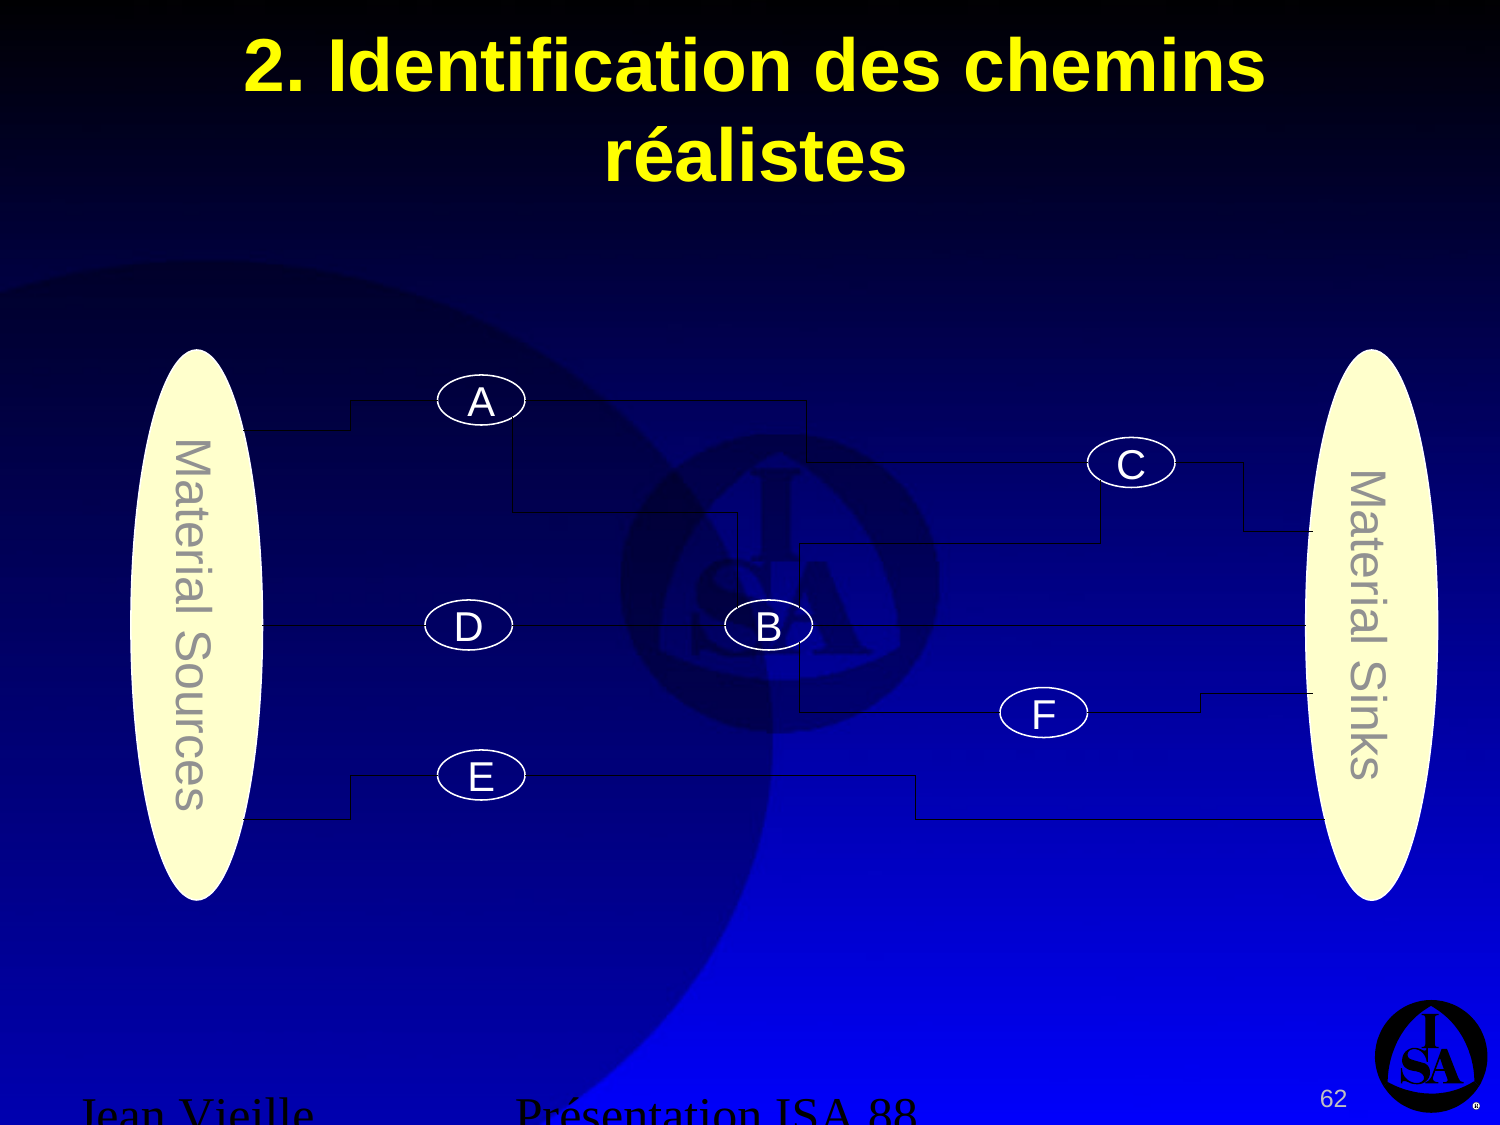

# 2. Identification des chemins réalistes
Material Sources
Material Sinks
A
C
D
B
F
E